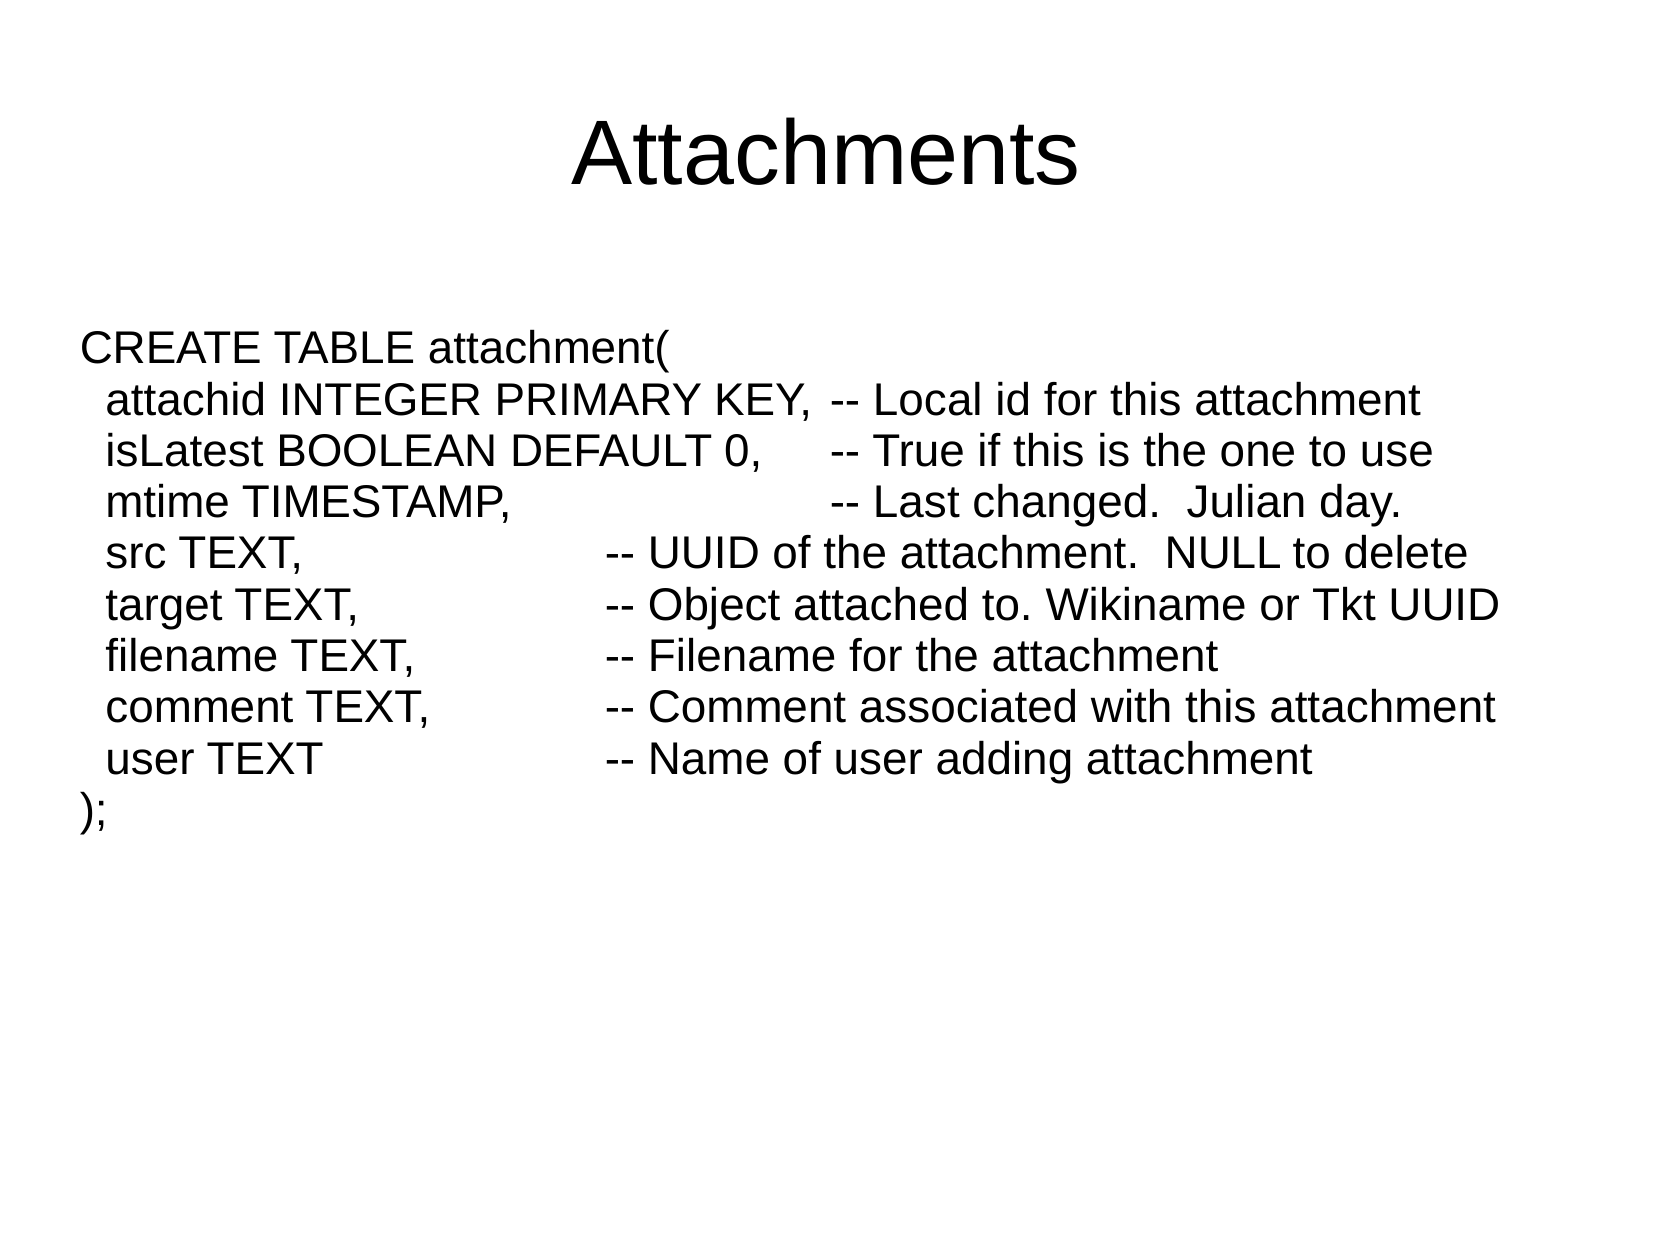

# Attachments
CREATE TABLE attachment(
 attachid INTEGER PRIMARY KEY,	-- Local id for this attachment
 isLatest BOOLEAN DEFAULT 0, 	-- True if this is the one to use
 mtime TIMESTAMP, 		-- Last changed. Julian day.
 src TEXT, 	-- UUID of the attachment. NULL to delete
 target TEXT, 	-- Object attached to. Wikiname or Tkt UUID
 filename TEXT, 	-- Filename for the attachment
 comment TEXT, 	-- Comment associated with this attachment
 user TEXT 	-- Name of user adding attachment
);